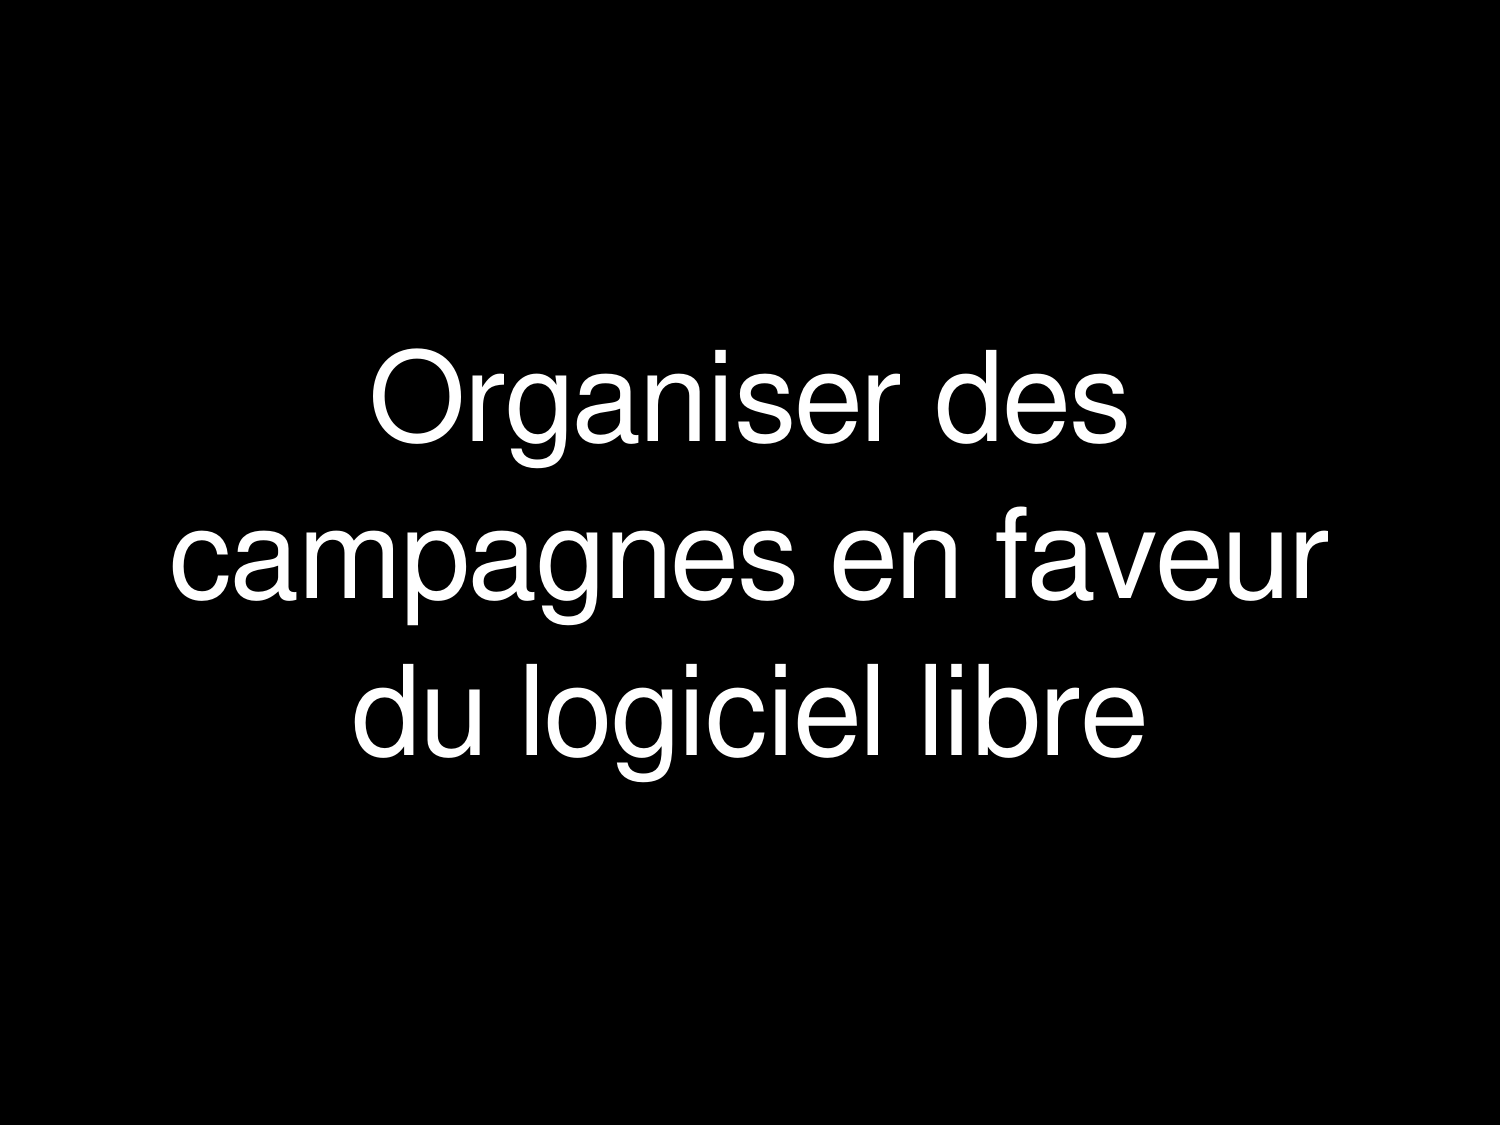

Organiser des campagnes en faveur du logiciel libre